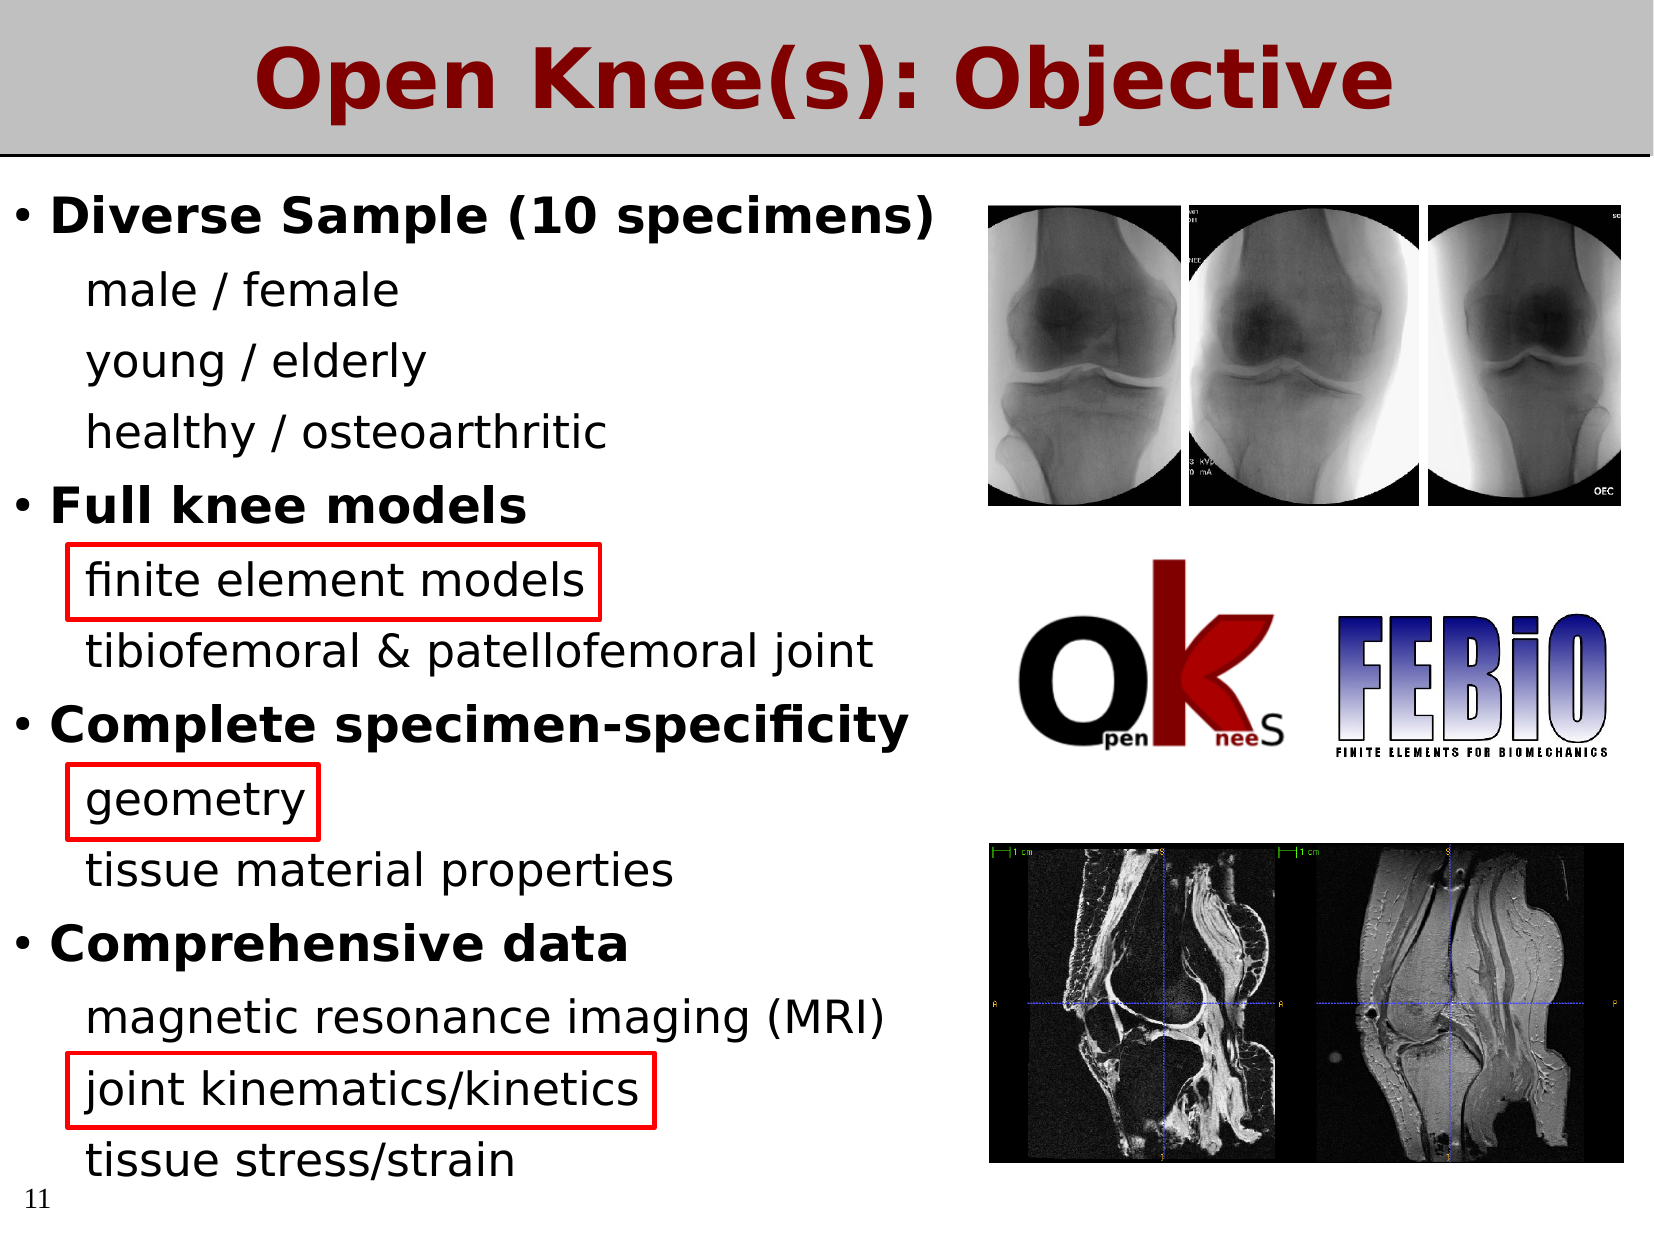

Open Knee(s): Objective
 Diverse Sample (10 specimens)
male / female
young / elderly
healthy / osteoarthritic
 Full knee models
finite element models
tibiofemoral & patellofemoral joint
 Complete specimen-specificity
geometry
tissue material properties
 Comprehensive data
magnetic resonance imaging (MRI)
joint kinematics/kinetics
tissue stress/strain